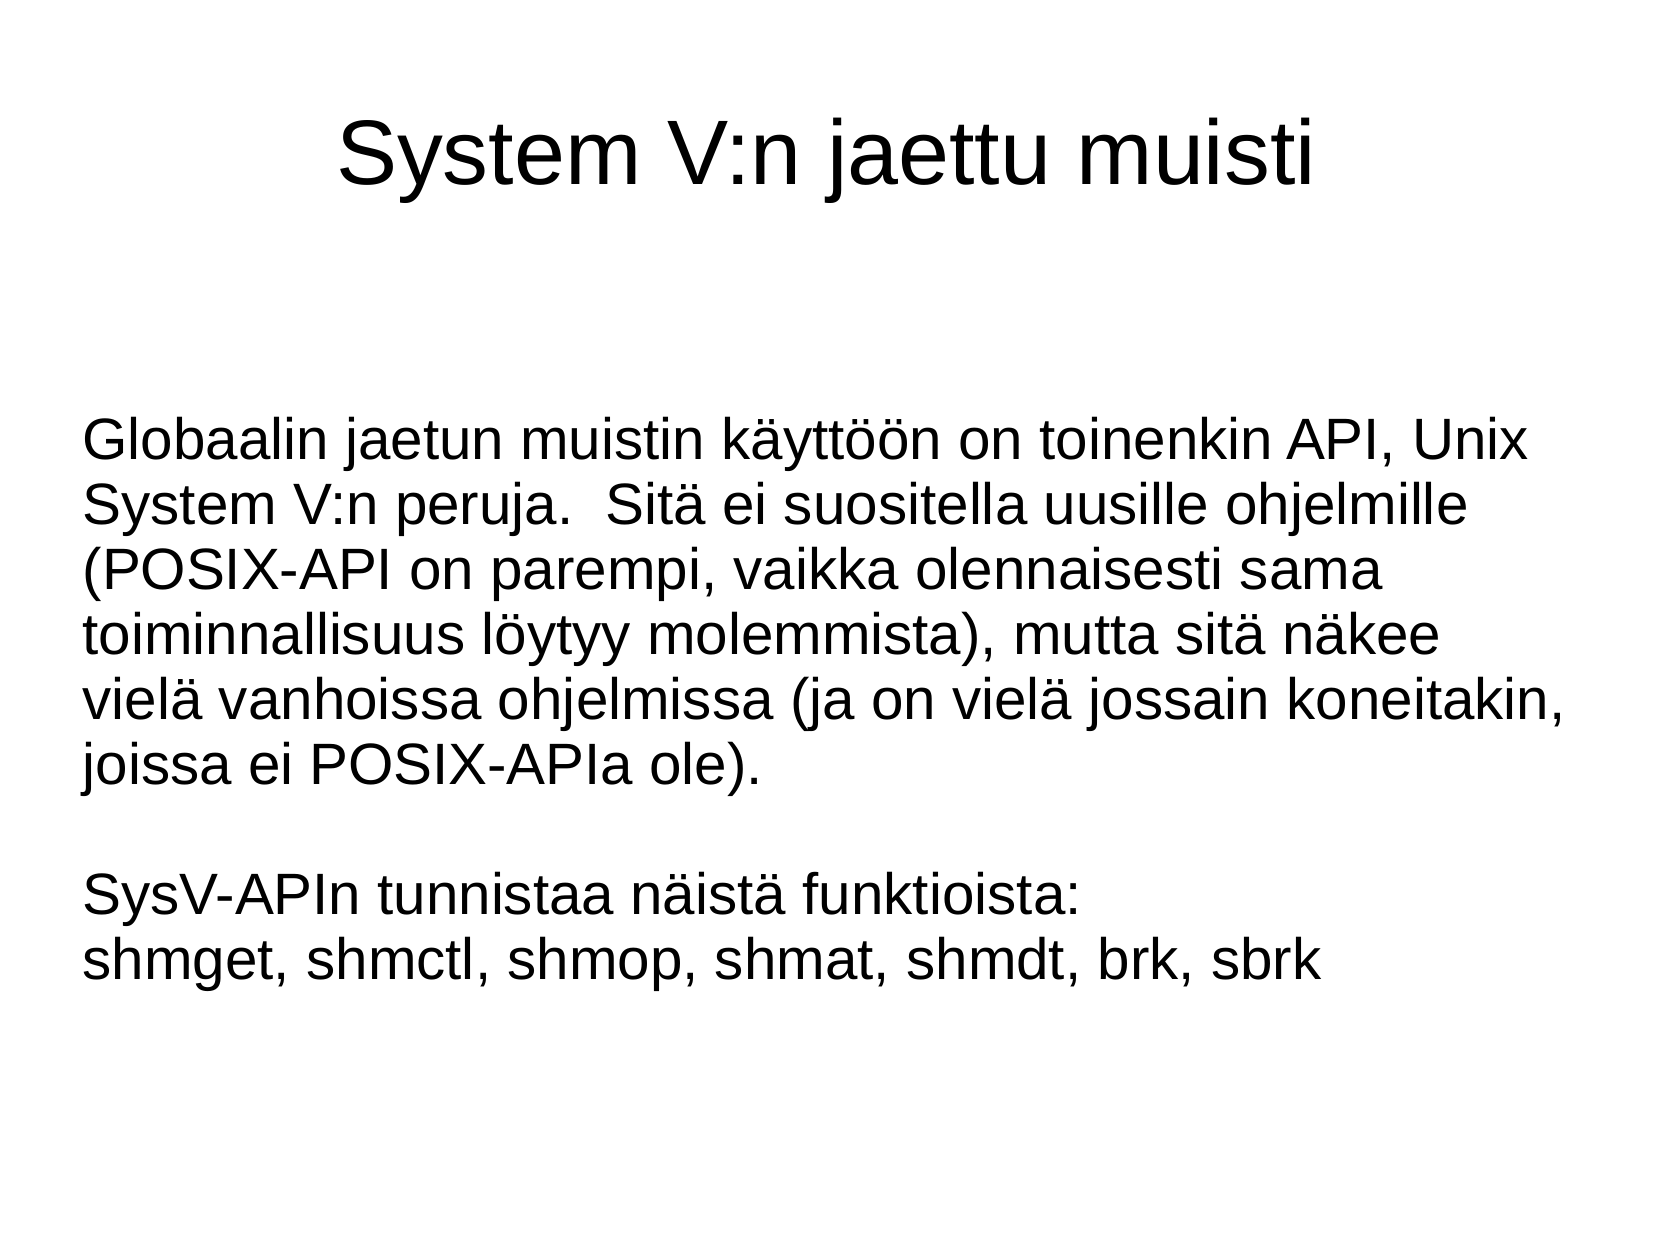

# System V:n jaettu muisti
Globaalin jaetun muistin käyttöön on toinenkin API, Unix System V:n peruja. Sitä ei suositella uusille ohjelmille (POSIX-API on parempi, vaikka olennaisesti sama toiminnallisuus löytyy molemmista), mutta sitä näkee vielä vanhoissa ohjelmissa (ja on vielä jossain koneitakin, joissa ei POSIX-APIa ole).
SysV-APIn tunnistaa näistä funktioista:
shmget, shmctl, shmop, shmat, shmdt, brk, sbrk